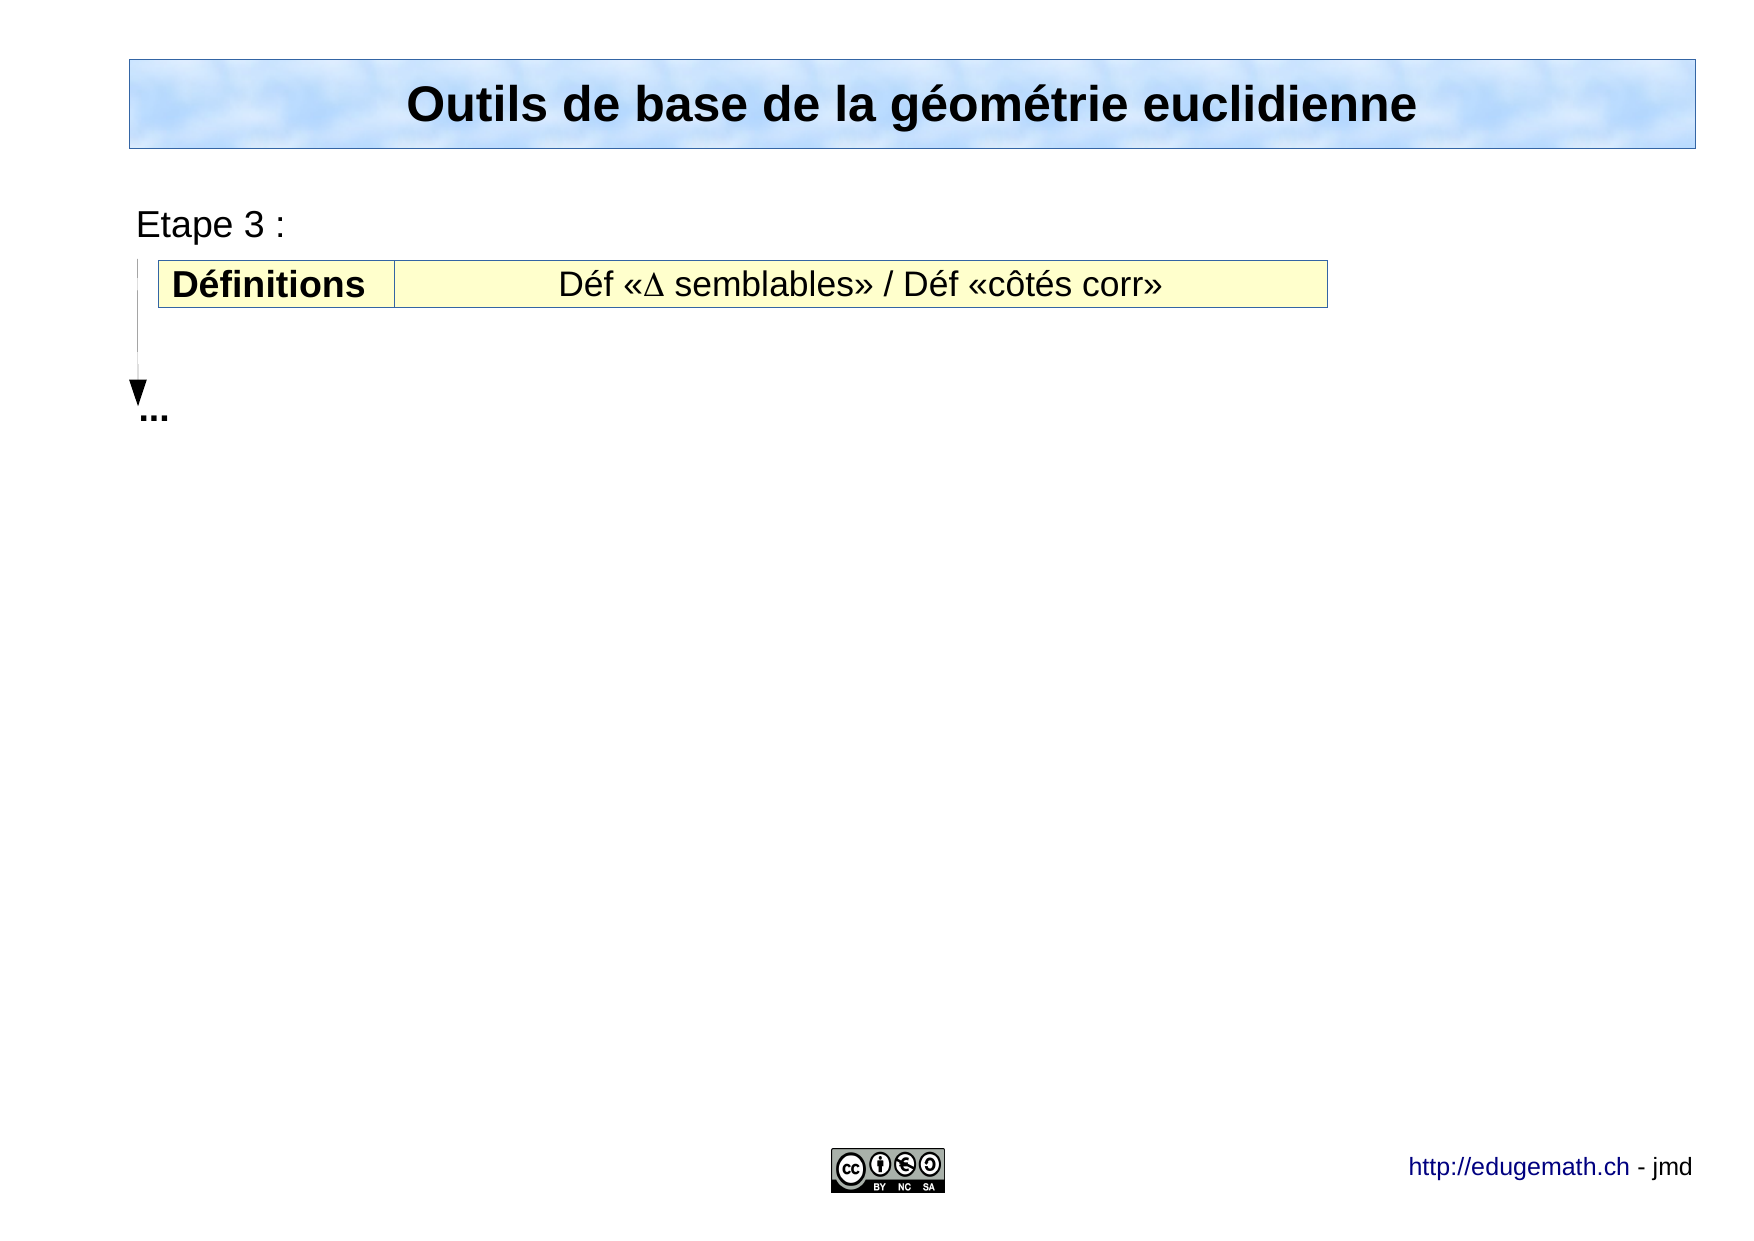

Outils de base de la géométrie euclidienne
Etape 3 :
Déf «D semblables» / Déf «côtés corr»
Définitions
...
http://edugemath.ch - jmd